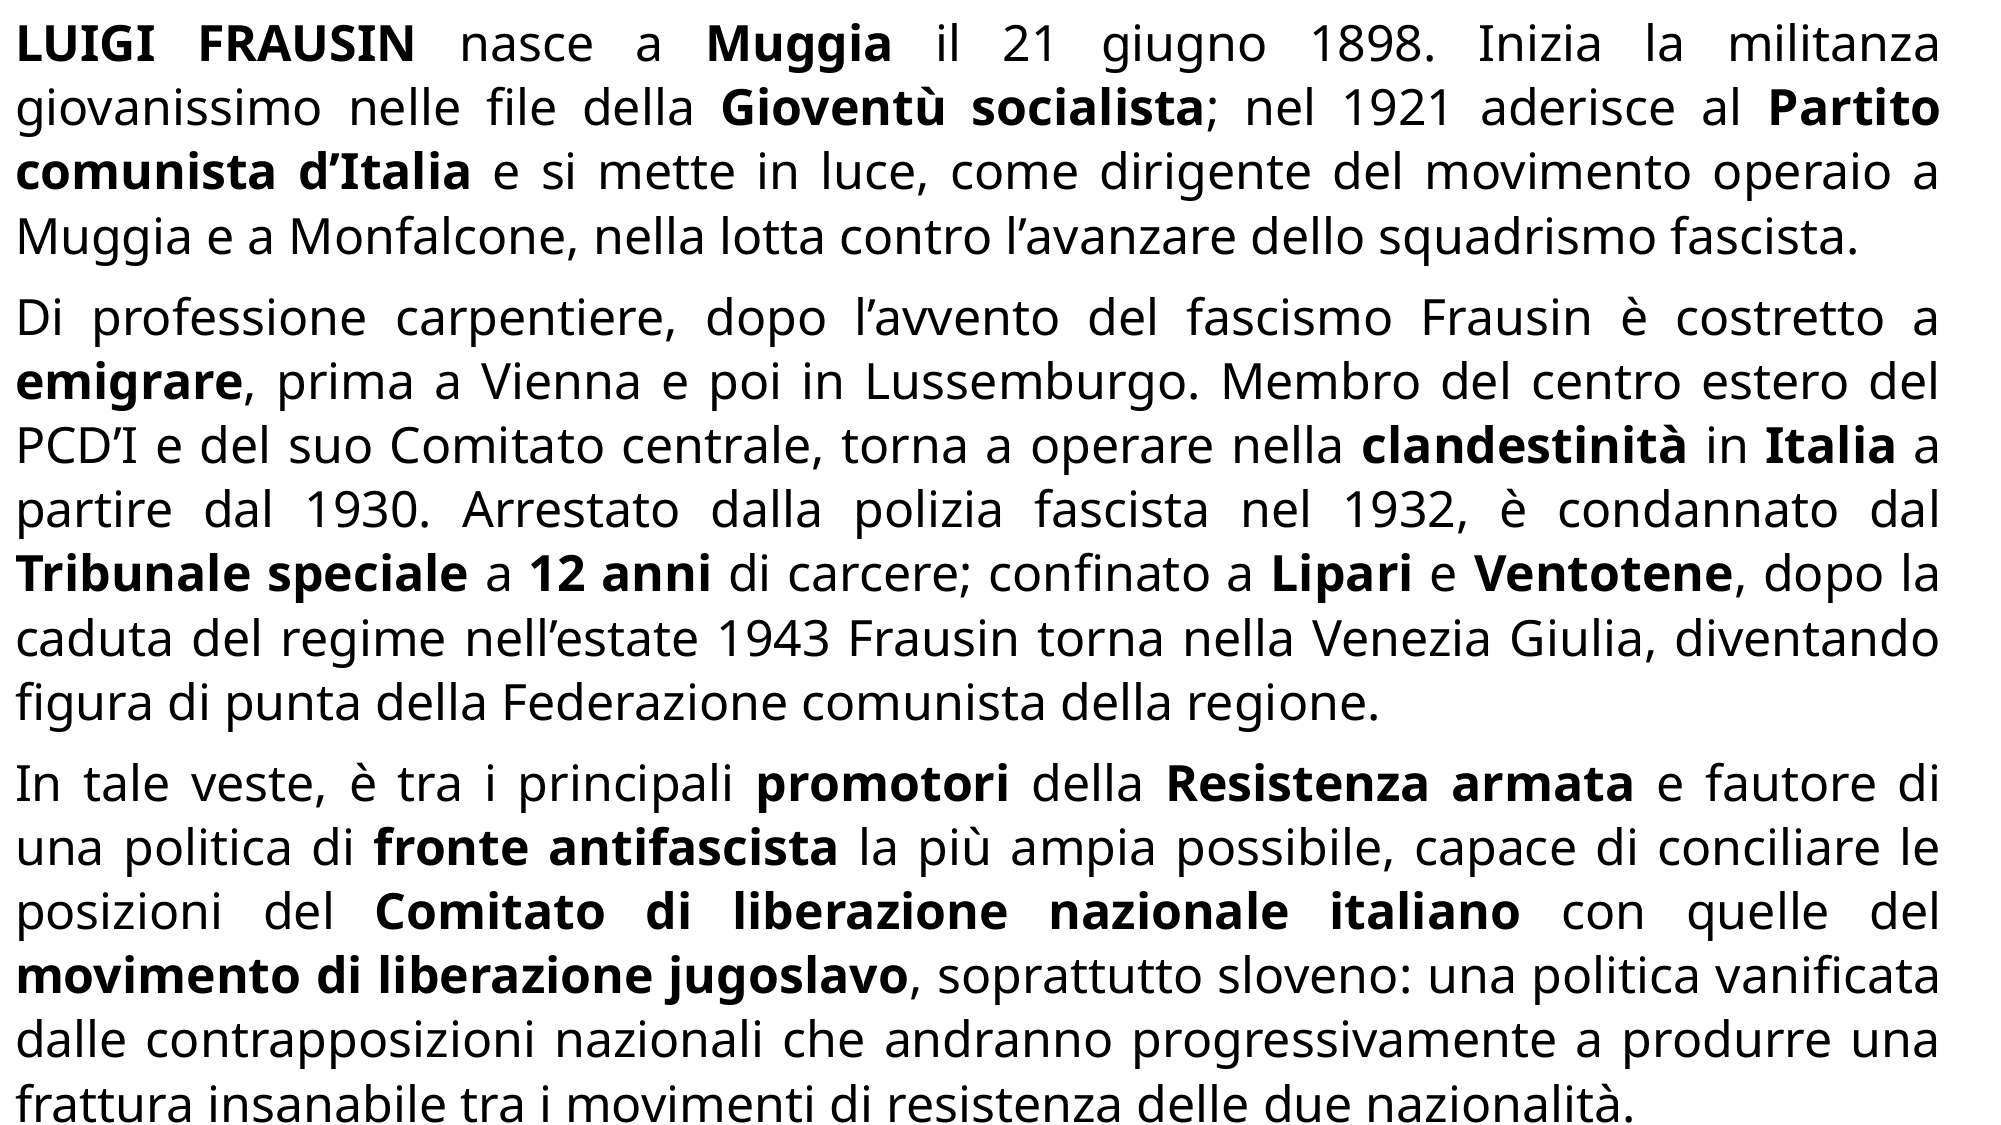

LUIGI FRAUSIN nasce a Muggia il 21 giugno 1898. Inizia la militanza giovanissimo nelle file della Gioventù socialista; nel 1921 aderisce al Partito comunista d’Italia e si mette in luce, come dirigente del movimento operaio a Muggia e a Monfalcone, nella lotta contro l’avanzare dello squadrismo fascista.
Di professione carpentiere, dopo l’avvento del fascismo Frausin è costretto a emigrare, prima a Vienna e poi in Lussemburgo. Membro del centro estero del PCD’I e del suo Comitato centrale, torna a operare nella clandestinità in Italia a partire dal 1930. Arrestato dalla polizia fascista nel 1932, è condannato dal Tribunale speciale a 12 anni di carcere; confinato a Lipari e Ventotene, dopo la caduta del regime nell’estate 1943 Frausin torna nella Venezia Giulia, diventando figura di punta della Federazione comunista della regione.
In tale veste, è tra i principali promotori della Resistenza armata e fautore di una politica di fronte antifascista la più ampia possibile, capace di conciliare le posizioni del Comitato di liberazione nazionale italiano con quelle del movimento di liberazione jugoslavo, soprattutto sloveno: una politica vanificata dalle contrapposizioni nazionali che andranno progressivamente a produrre una frattura insanabile tra i movimenti di resistenza delle due nazionalità.